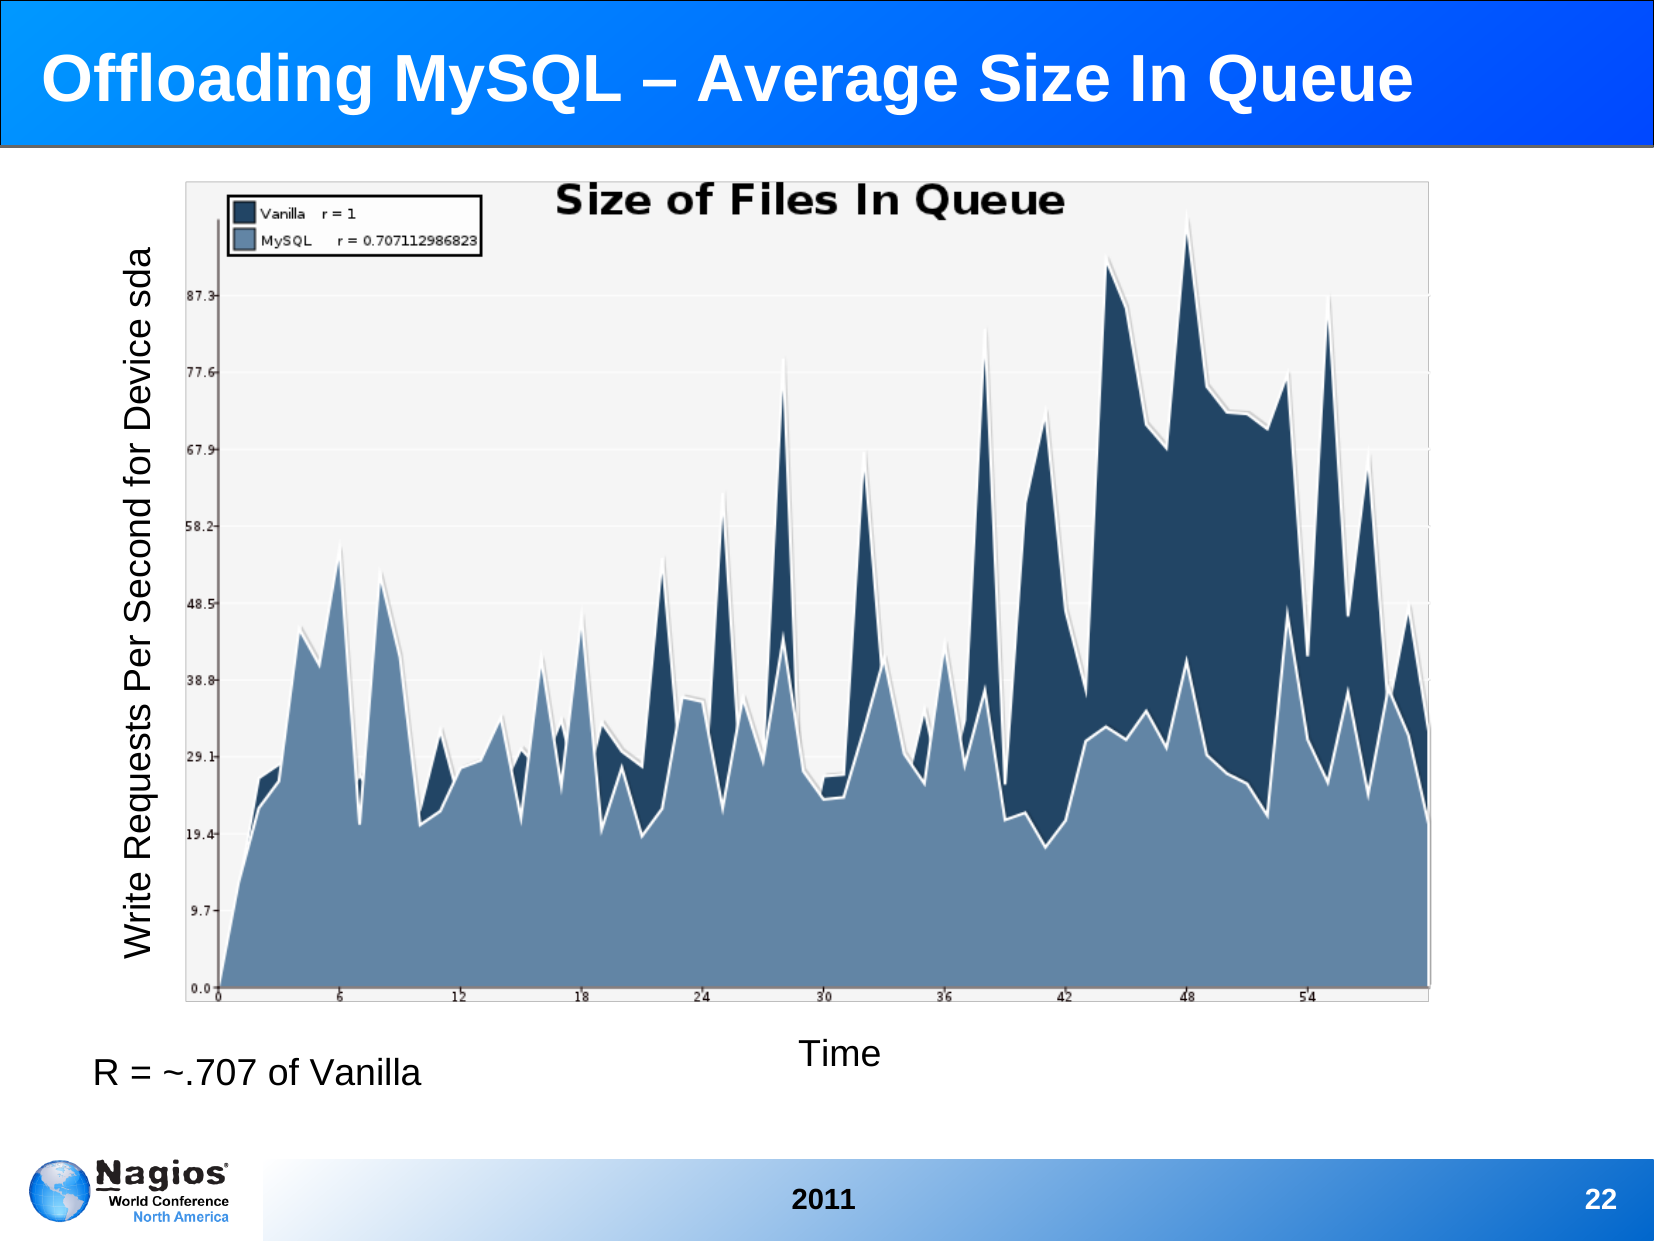

# Offloading MySQL – Average Size In Queue
Write Requests Per Second for Device sda
Time
R = ~.707 of Vanilla
2011
22